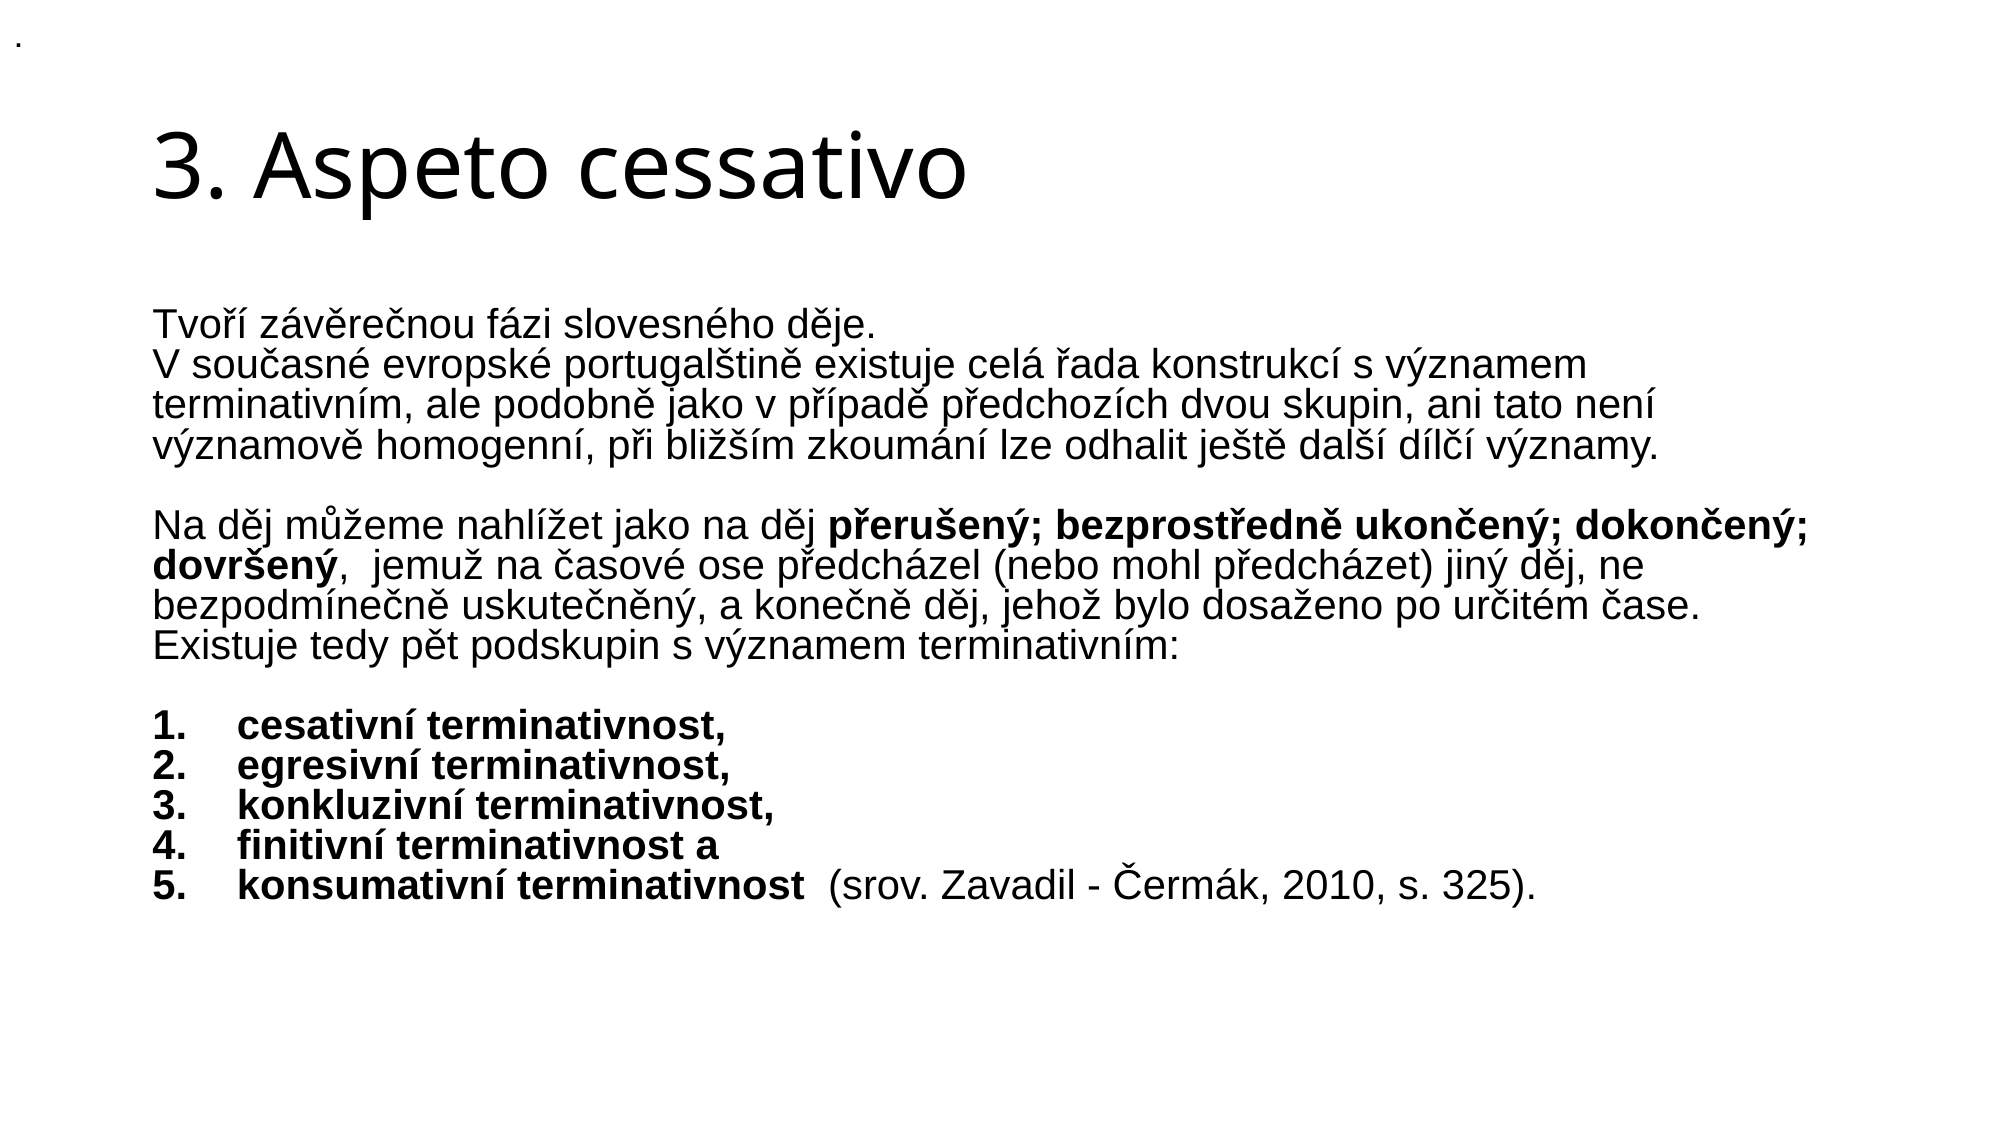

.
# 3. Aspeto cessativo
Tvoří závěrečnou fázi slovesného děje.
V současné evropské portugalštině existuje celá řada konstrukcí s významem terminativním, ale podobně jako v případě předchozích dvou skupin, ani tato není významově homogenní, při bližším zkoumání lze odhalit ještě další dílčí významy.
Na děj můžeme nahlížet jako na děj přerušený; bezprostředně ukončený; dokončený; dovršený, jemuž na časové ose předcházel (nebo mohl předcházet) jiný děj, ne bezpodmínečně uskutečněný, a konečně děj, jehož bylo dosaženo po určitém čase.
Existuje tedy pět podskupin s významem terminativním:
cesativní terminativnost,
egresivní terminativnost,
konkluzivní terminativnost,
finitivní terminativnost a
konsumativní terminativnost (srov. Zavadil - Čermák, 2010, s. 325).